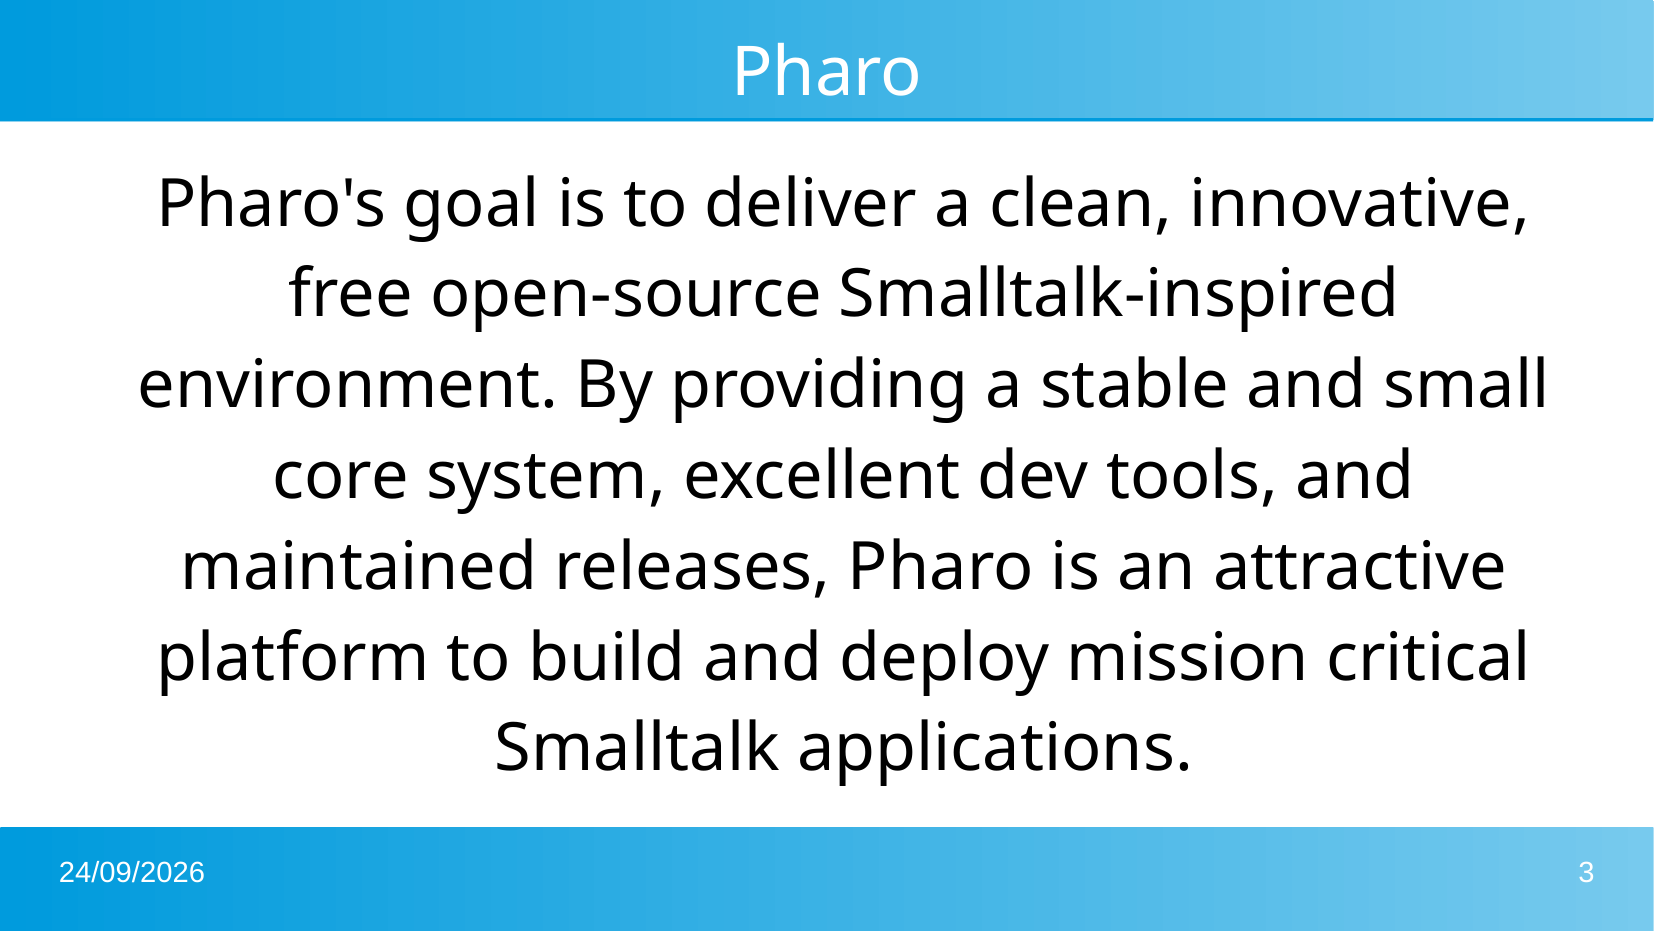

Pharo
# Pharo's goal is to deliver a clean, innovative, free open-source Smalltalk-inspired environment. By providing a stable and small core system, excellent dev tools, and maintained releases, Pharo is an attractive platform to build and deploy mission critical Smalltalk applications.
3